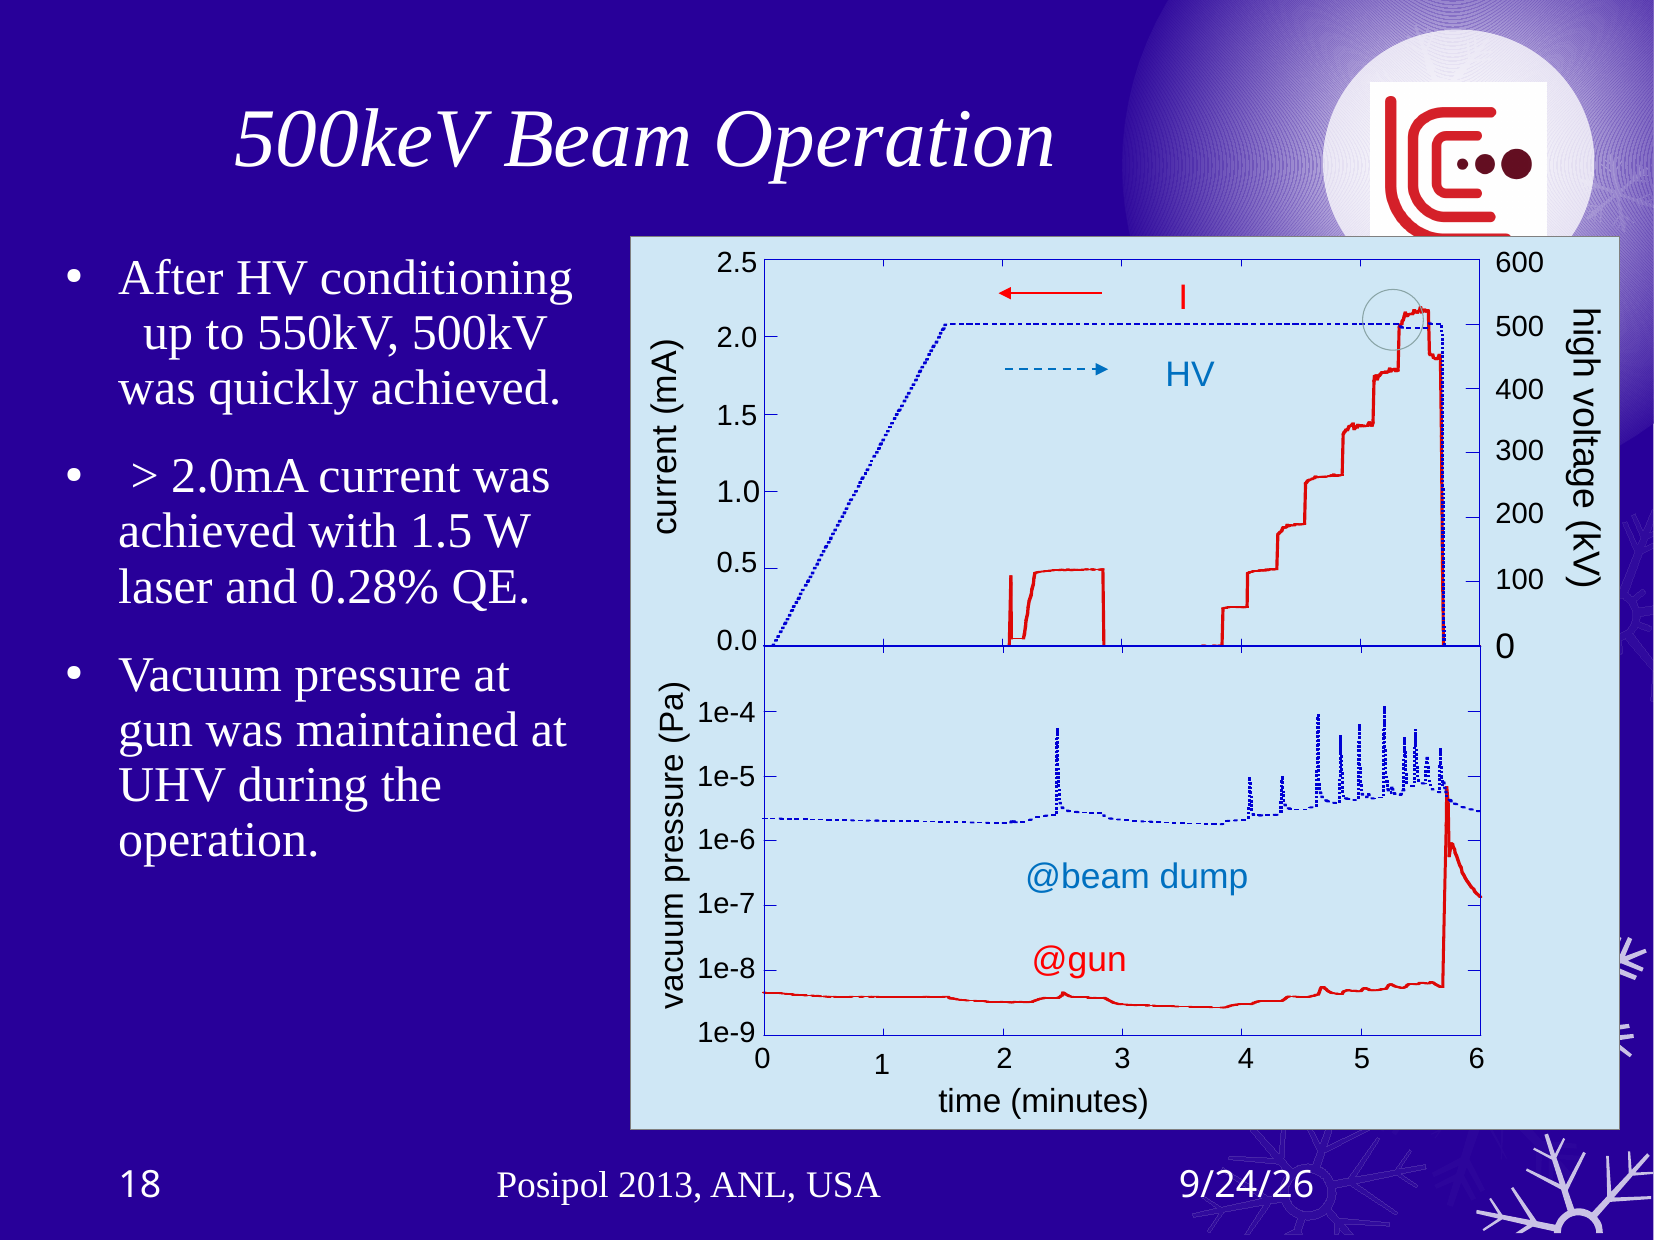

# 500keV Beam Operation
2.5
600
I
500
2.0
HV
400
1.5
current (mA)
high voltage (kV)
300
1.0
200
0.5
100
0.0
0
After HV conditioning up to 550kV, 500kV was quickly achieved.
 > 2.0mA current was achieved with 1.5 W laser and 0.28% QE.
Vacuum pressure at gun was maintained at UHV during the operation.
1e-4
1e-5
1e-6
vacuum pressure (Pa)
@beam dump
1e-7
@gun
1e-8
1e-9
0
2
3
4
5
6
1
time (minutes)
18
2010/8/11